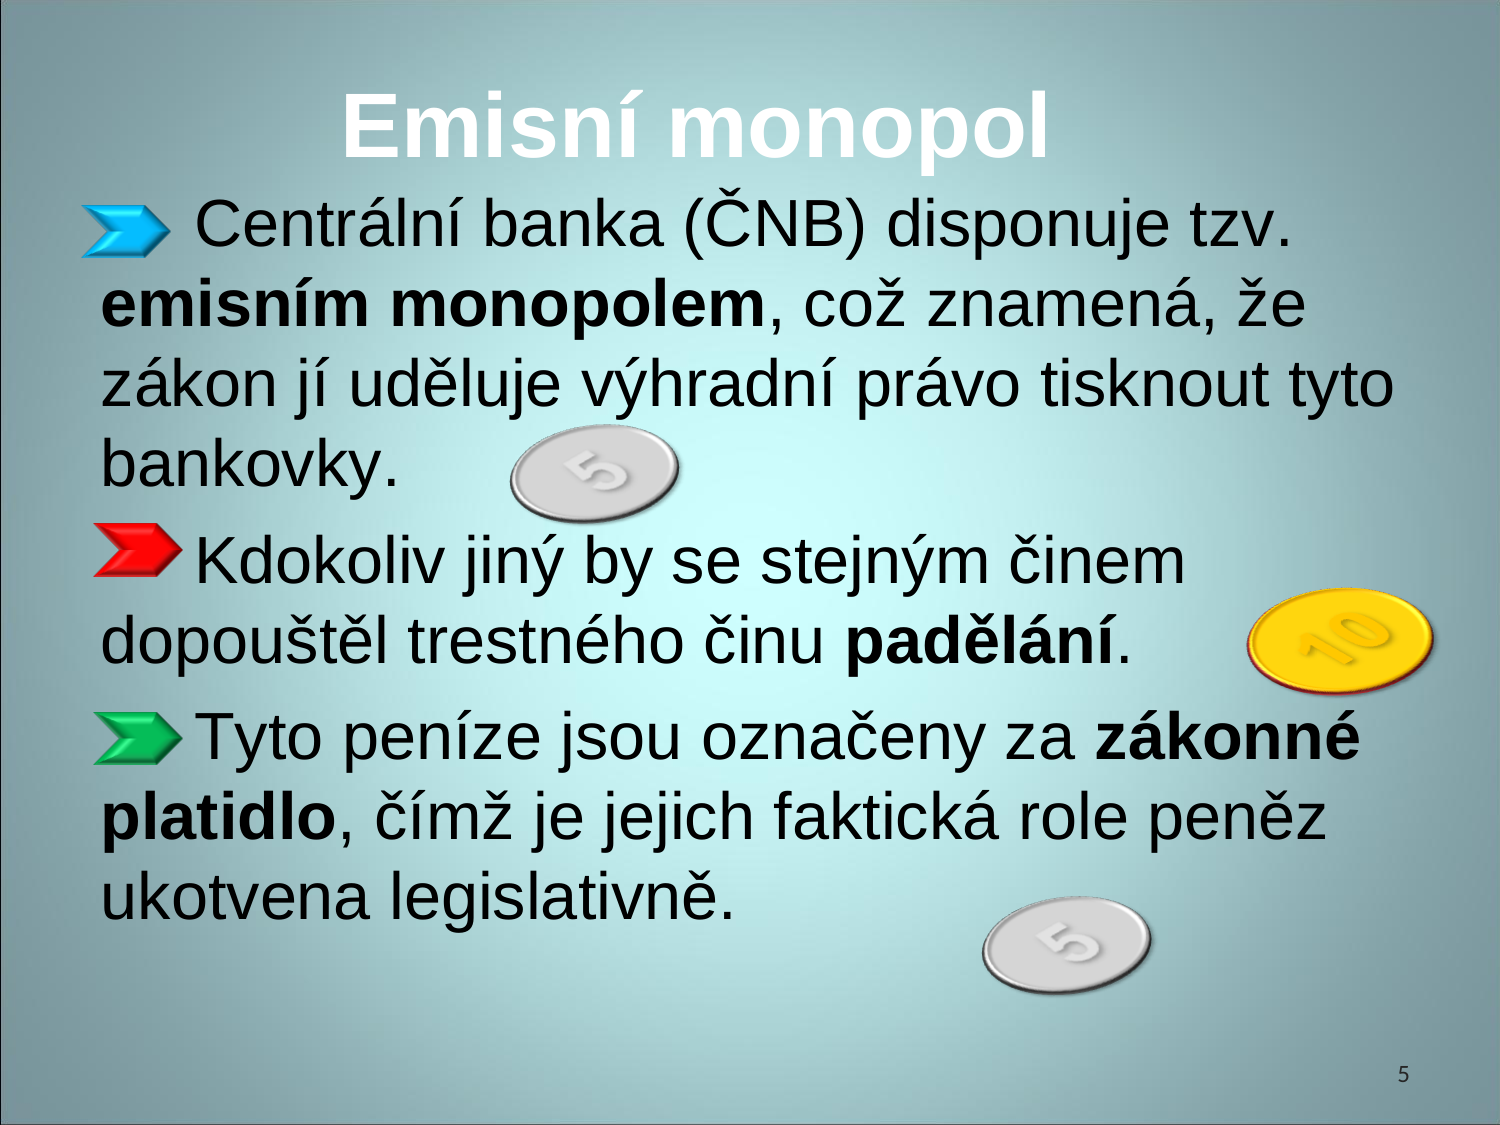

# Emisní monopol
		Centrální banka (ČNB) disponuje tzv. emisním monopolem, což znamená, že zákon jí uděluje výhradní právo tisknout tyto bankovky.
		Kdokoliv jiný by se stejným činem dopouštěl trestného činu padělání.
		Tyto peníze jsou označeny za zákonné platidlo, čímž je jejich faktická role peněz ukotvena legislativně.